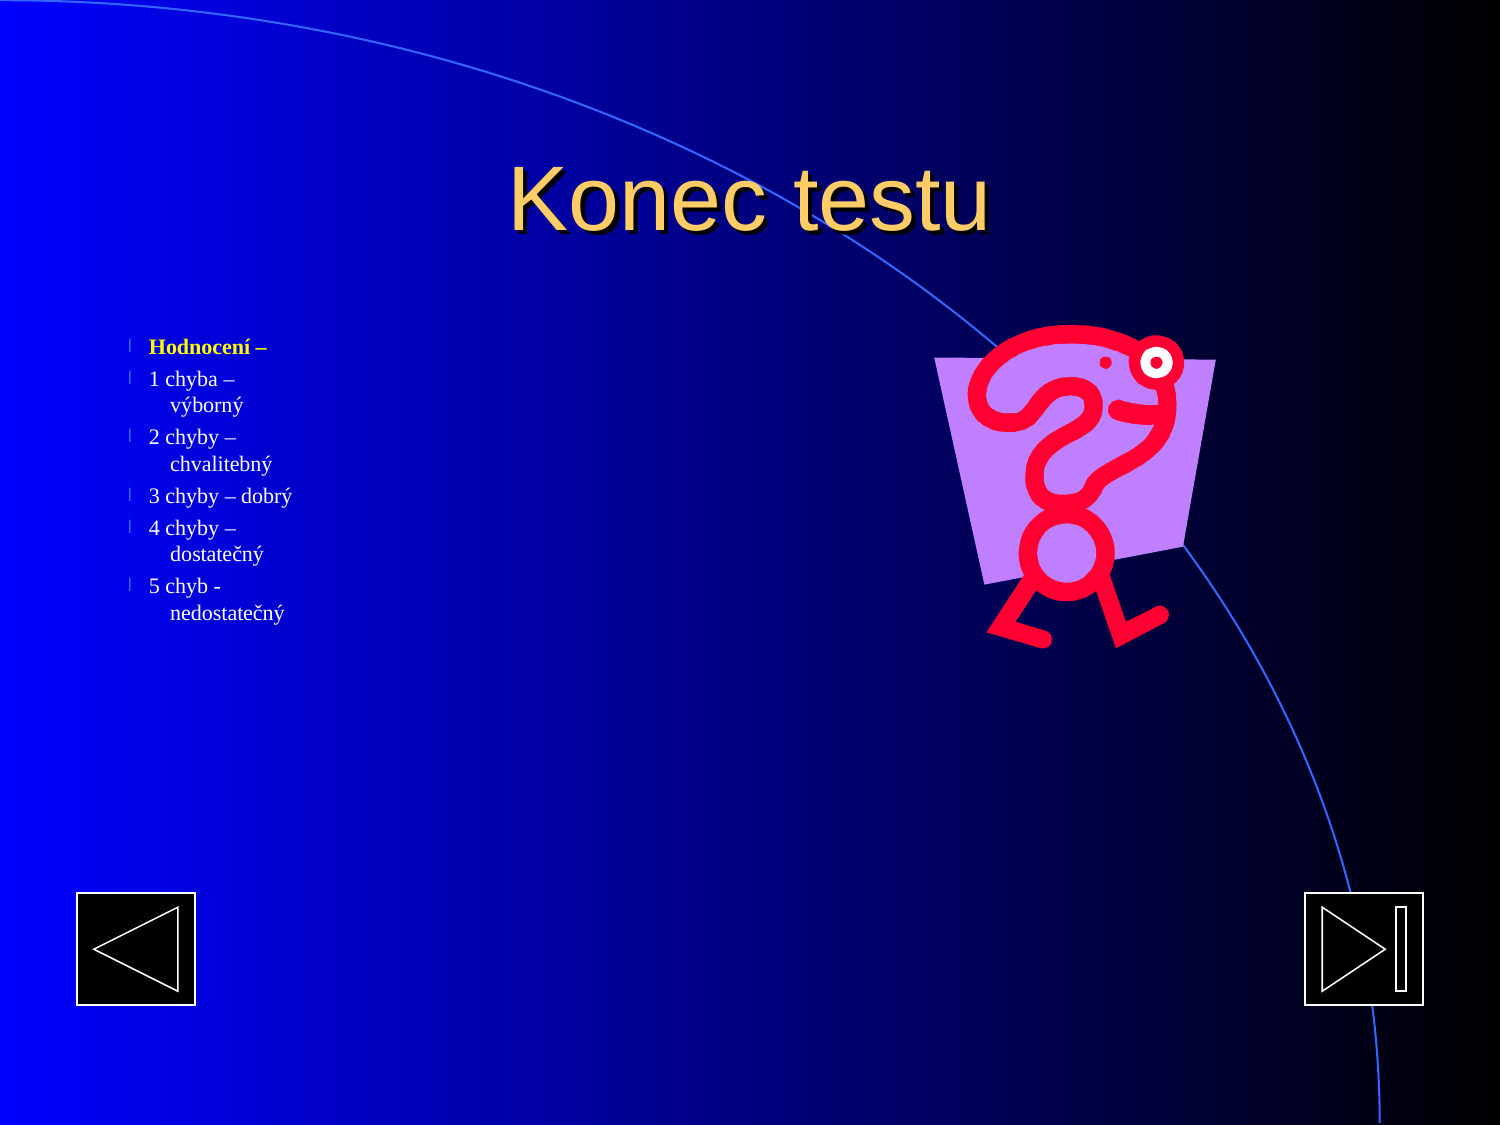

# Konec testu
Hodnocení –
1 chyba – výborný
2 chyby – chvalitebný
3 chyby – dobrý
4 chyby – dostatečný
5 chyb - nedostatečný